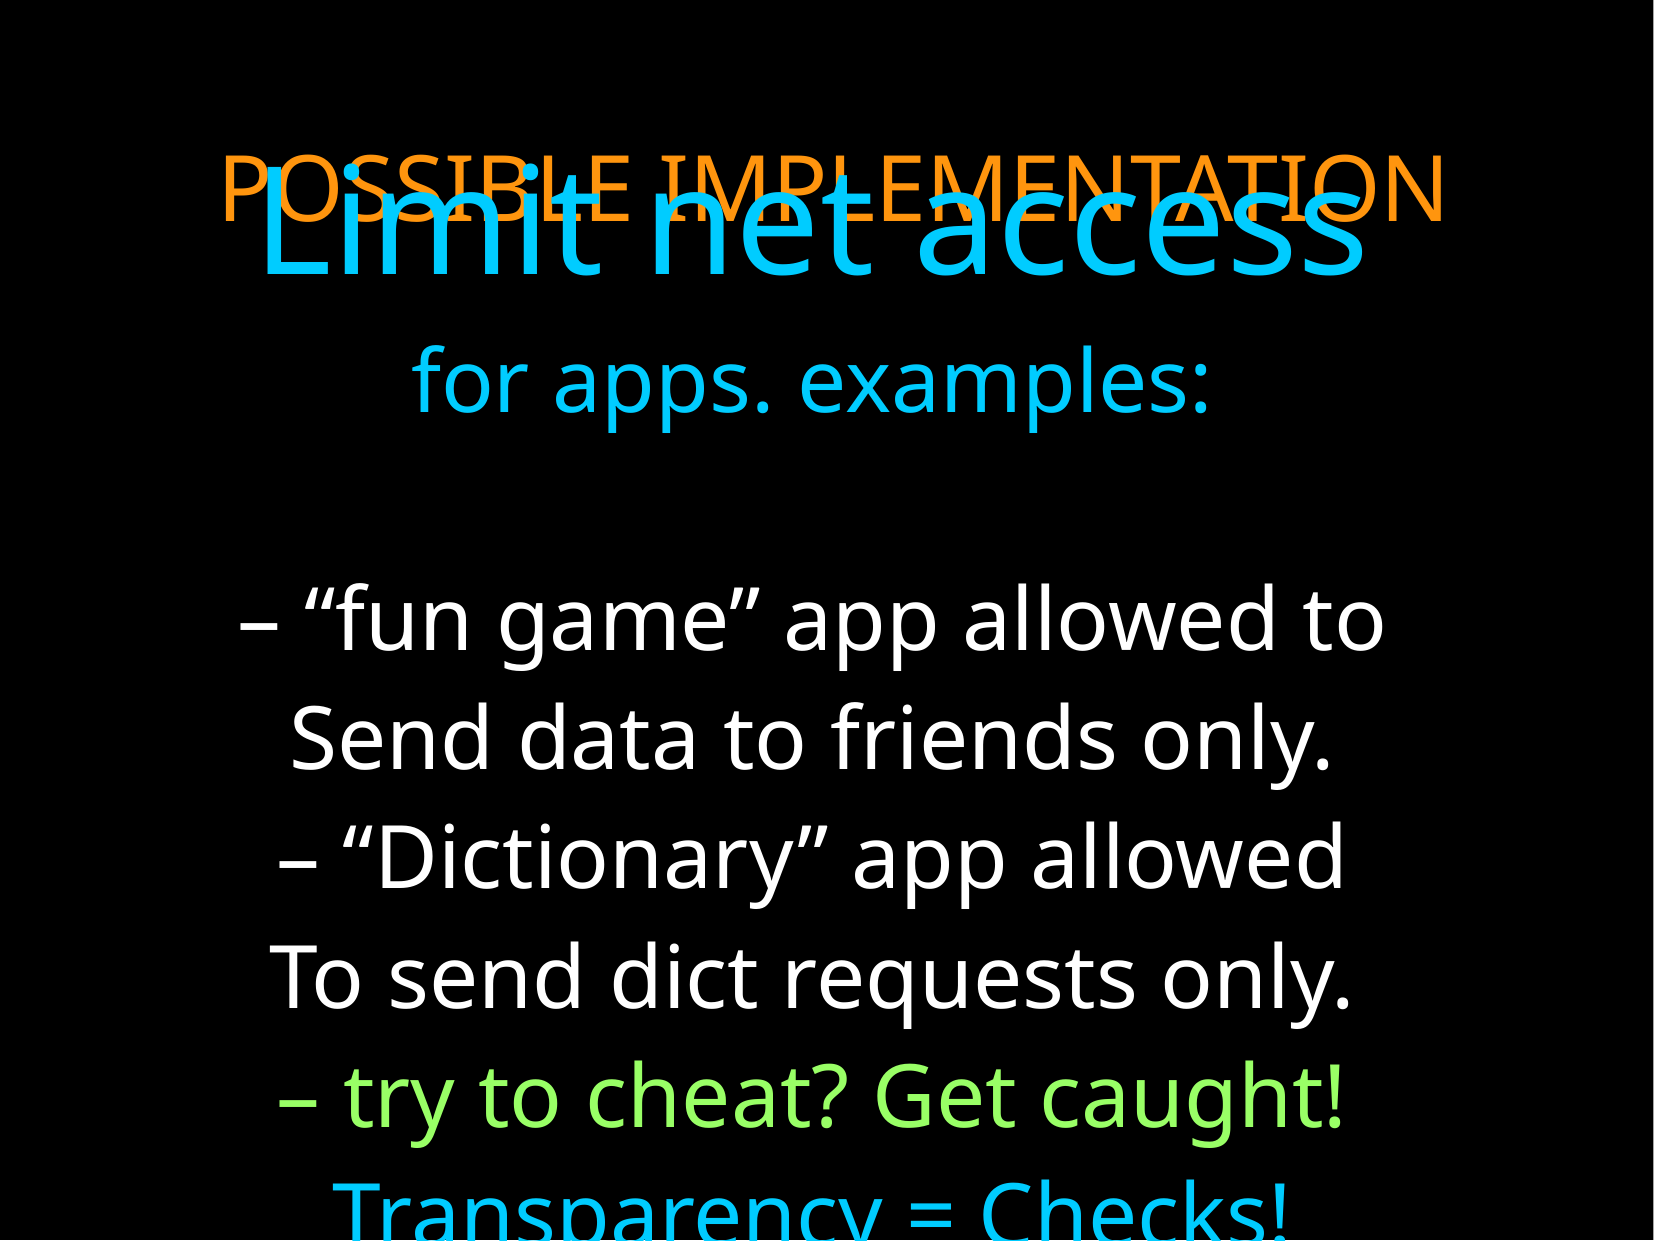

# POSSIBLE IMPLEMENTATION
Limit net access
for apps. examples:
– “fun game” app allowed to
Send data to friends only.
– “Dictionary” app allowed
To send dict requests only.
– try to cheat? Get caught!
Transparency = Checks!